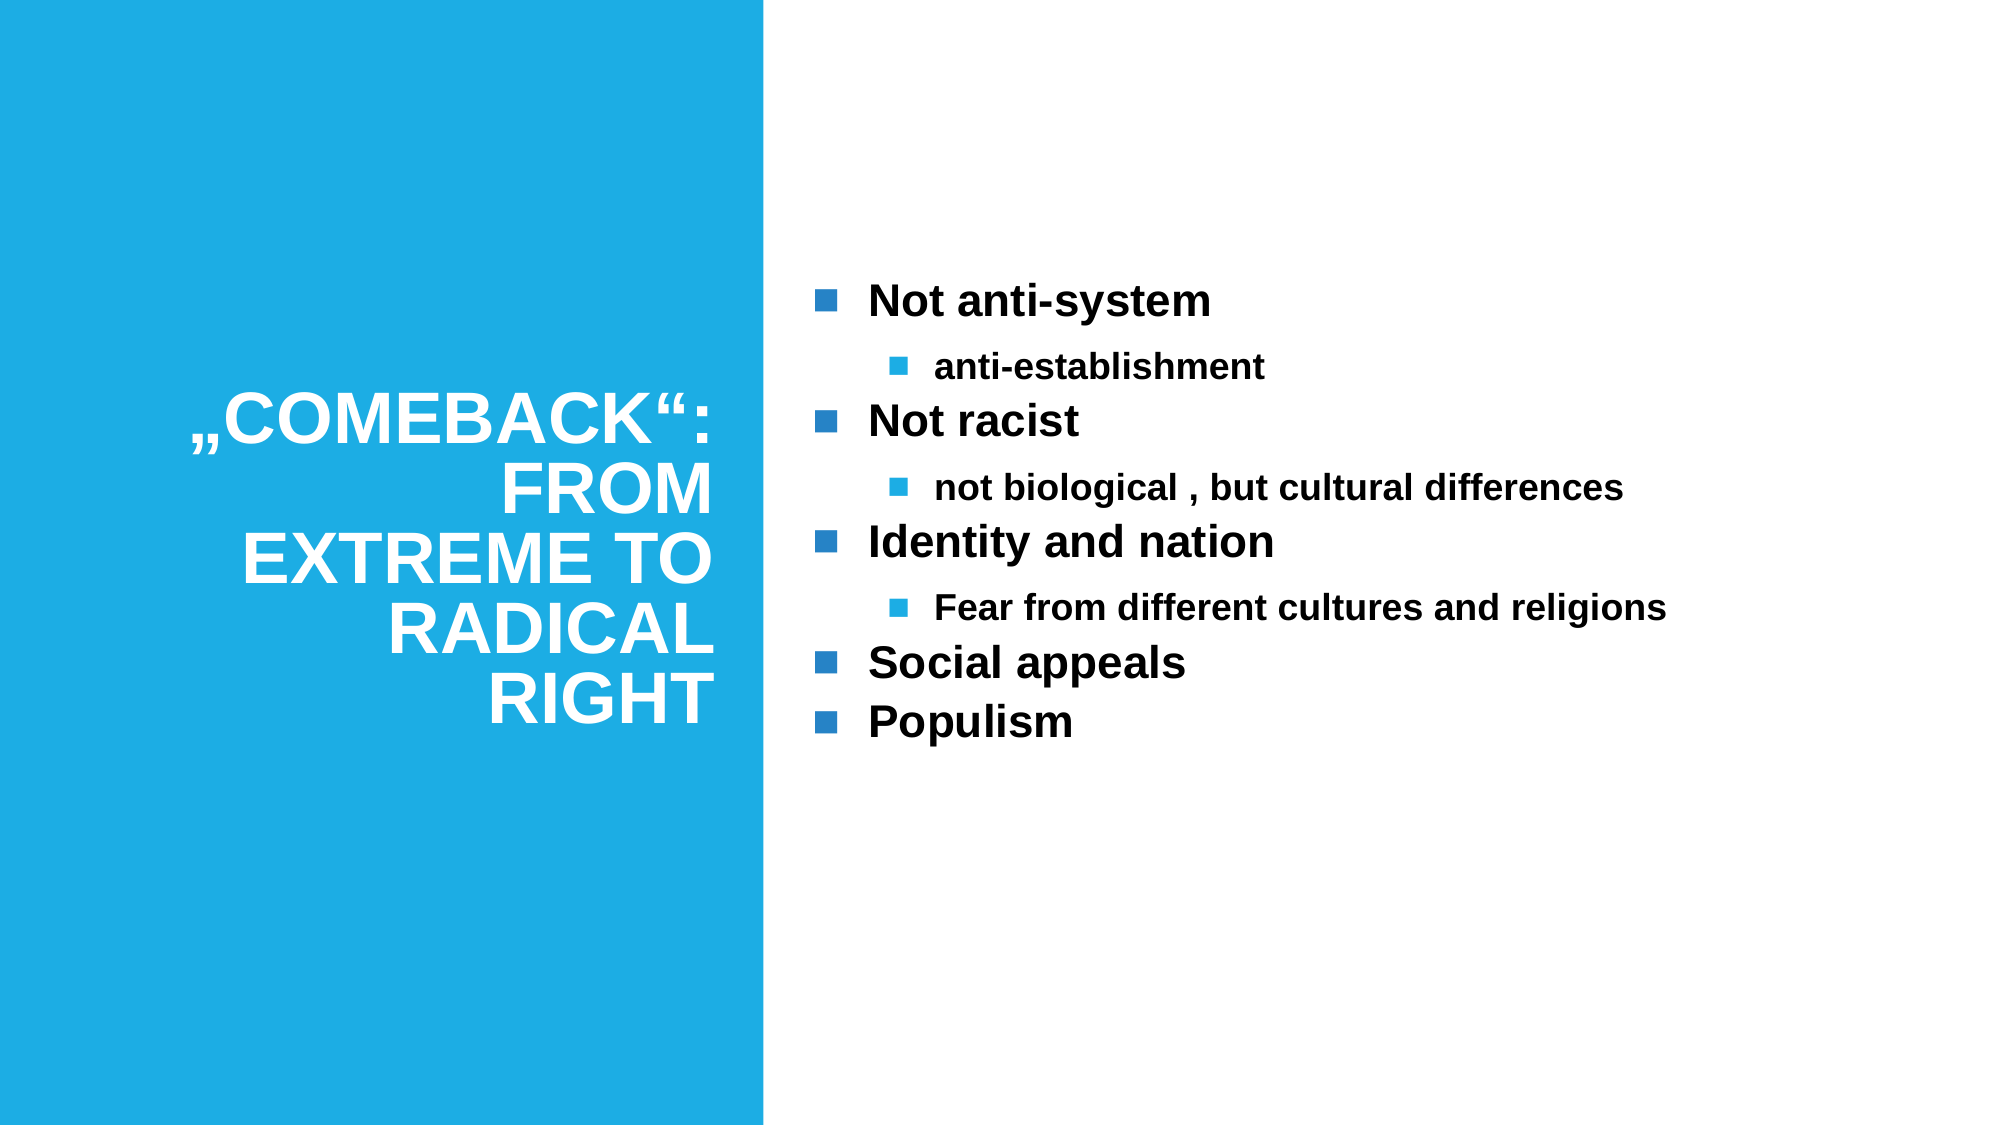

# „COMEBACK“: FROM EXTREME TO RADICAL RIGHT
Not anti-system
anti-establishment
Not racist
not biological , but cultural differences
Identity and nation
Fear from different cultures and religions
Social appeals
Populism